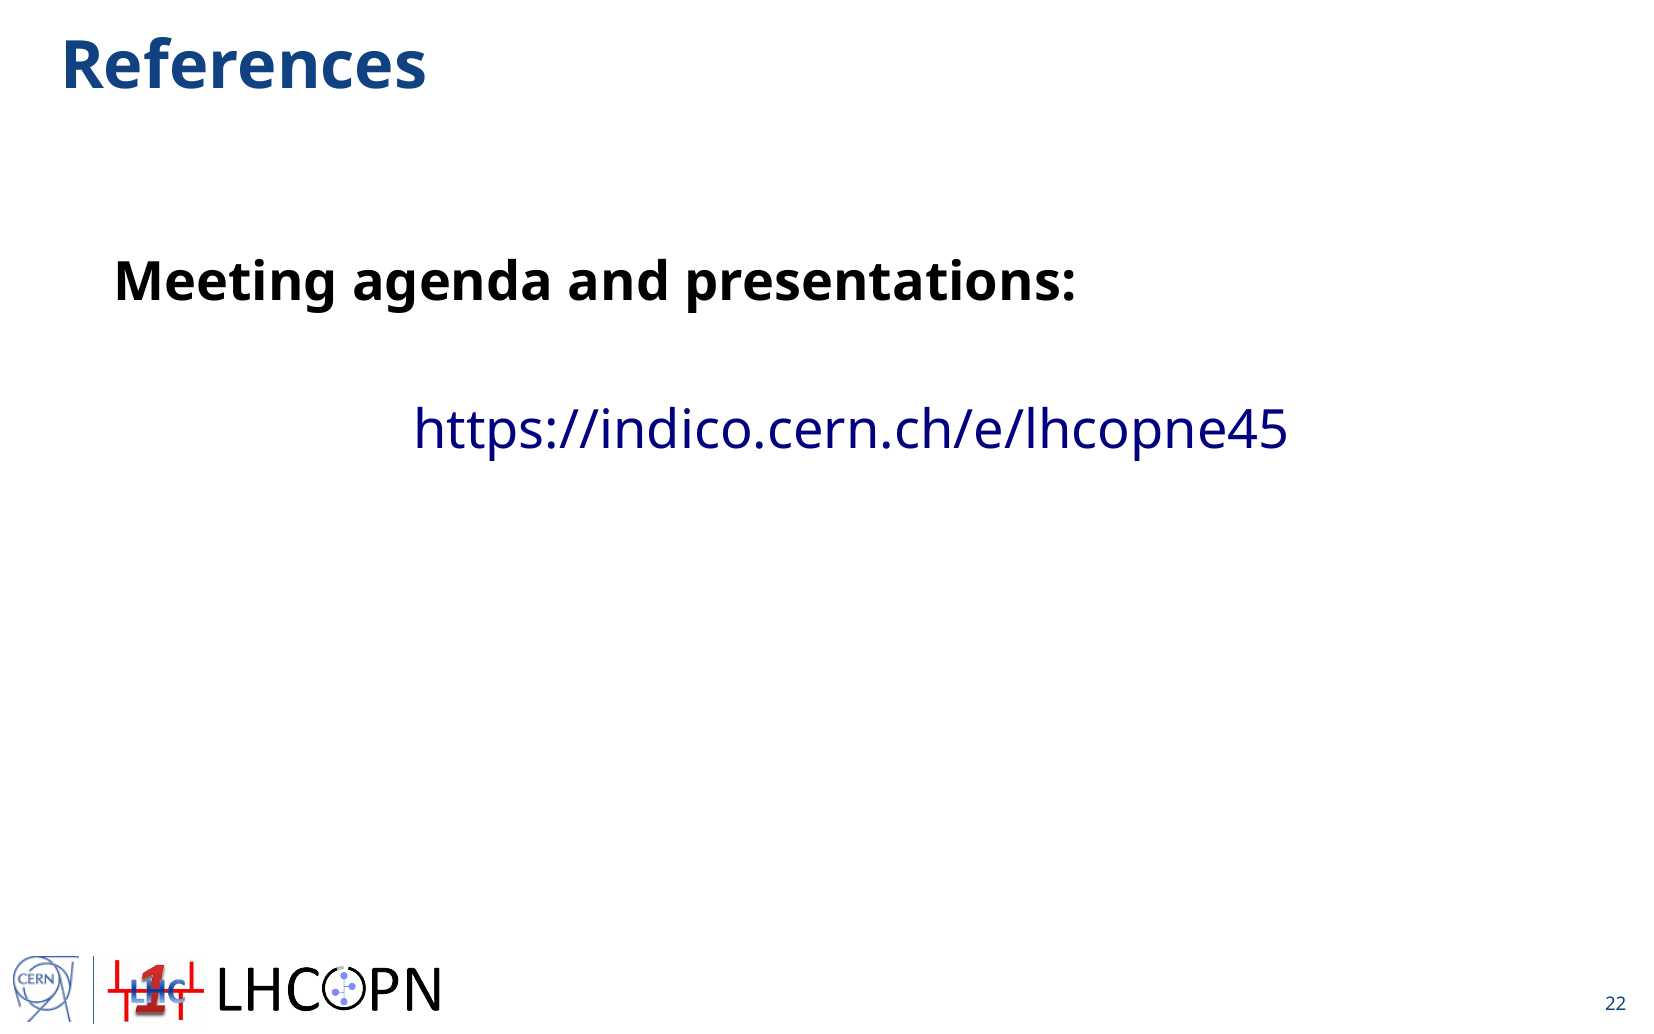

# References
Meeting agenda and presentations:
				https://indico.cern.ch/e/lhcopne45